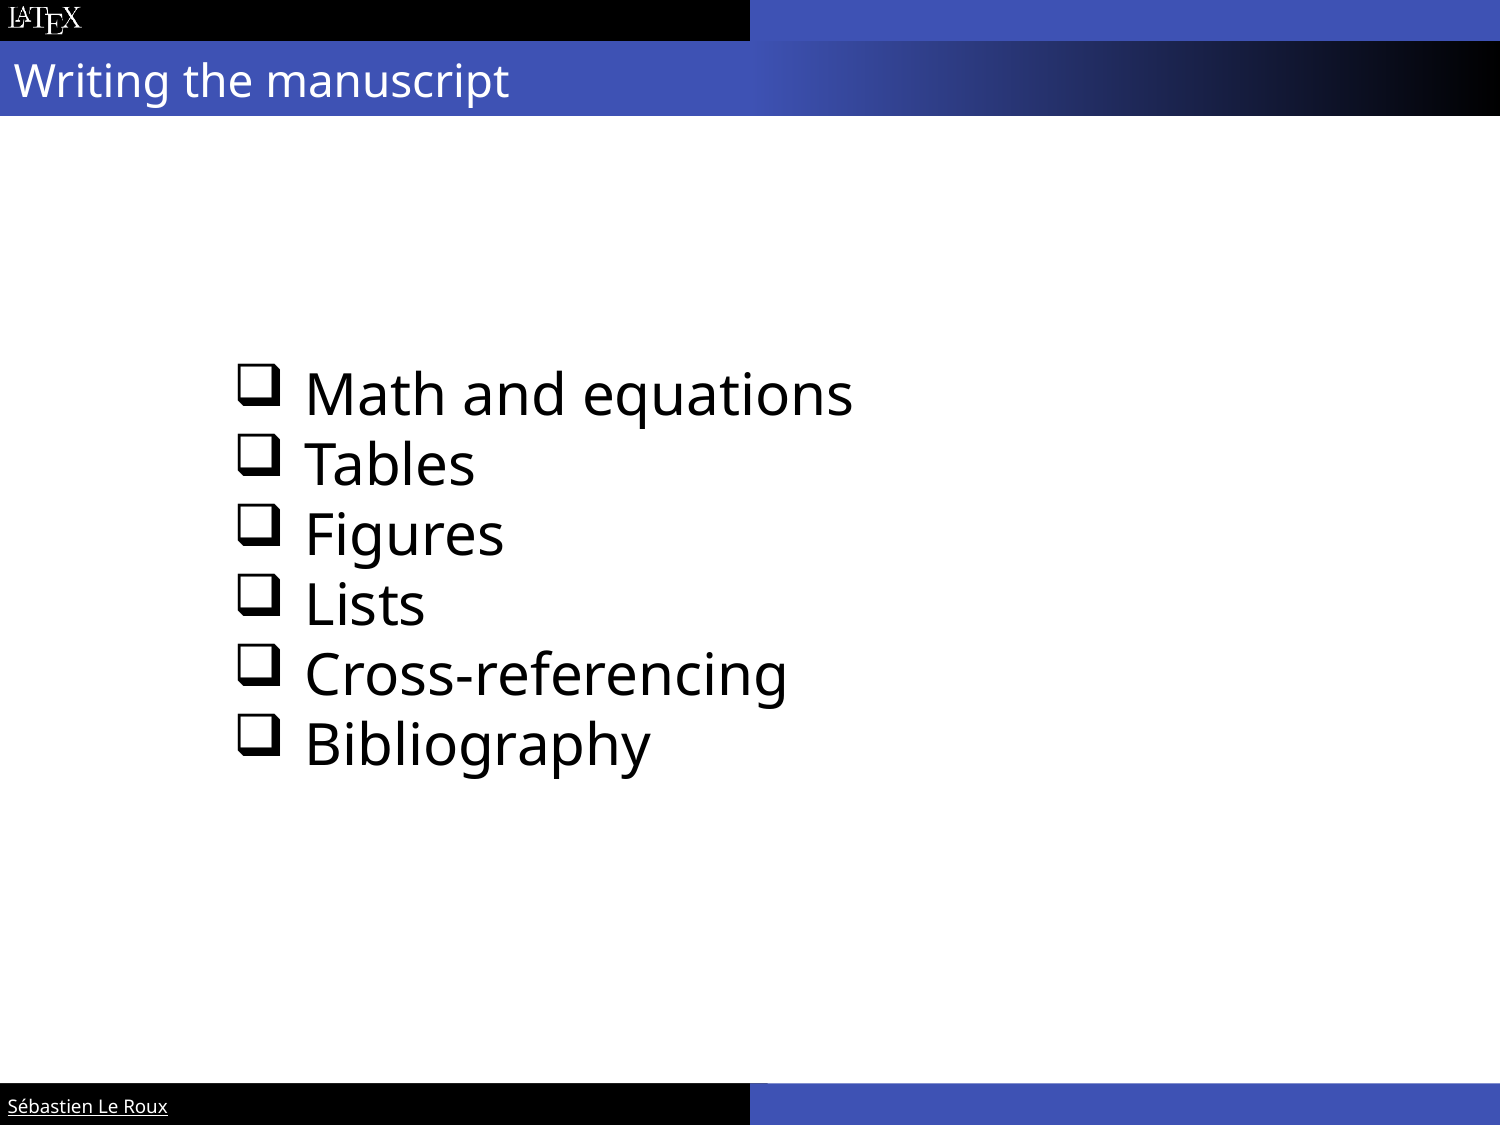

# Writing the manuscript
 Math and equations
 Tables
 Figures
 Lists
 Cross-referencing
 Bibliography